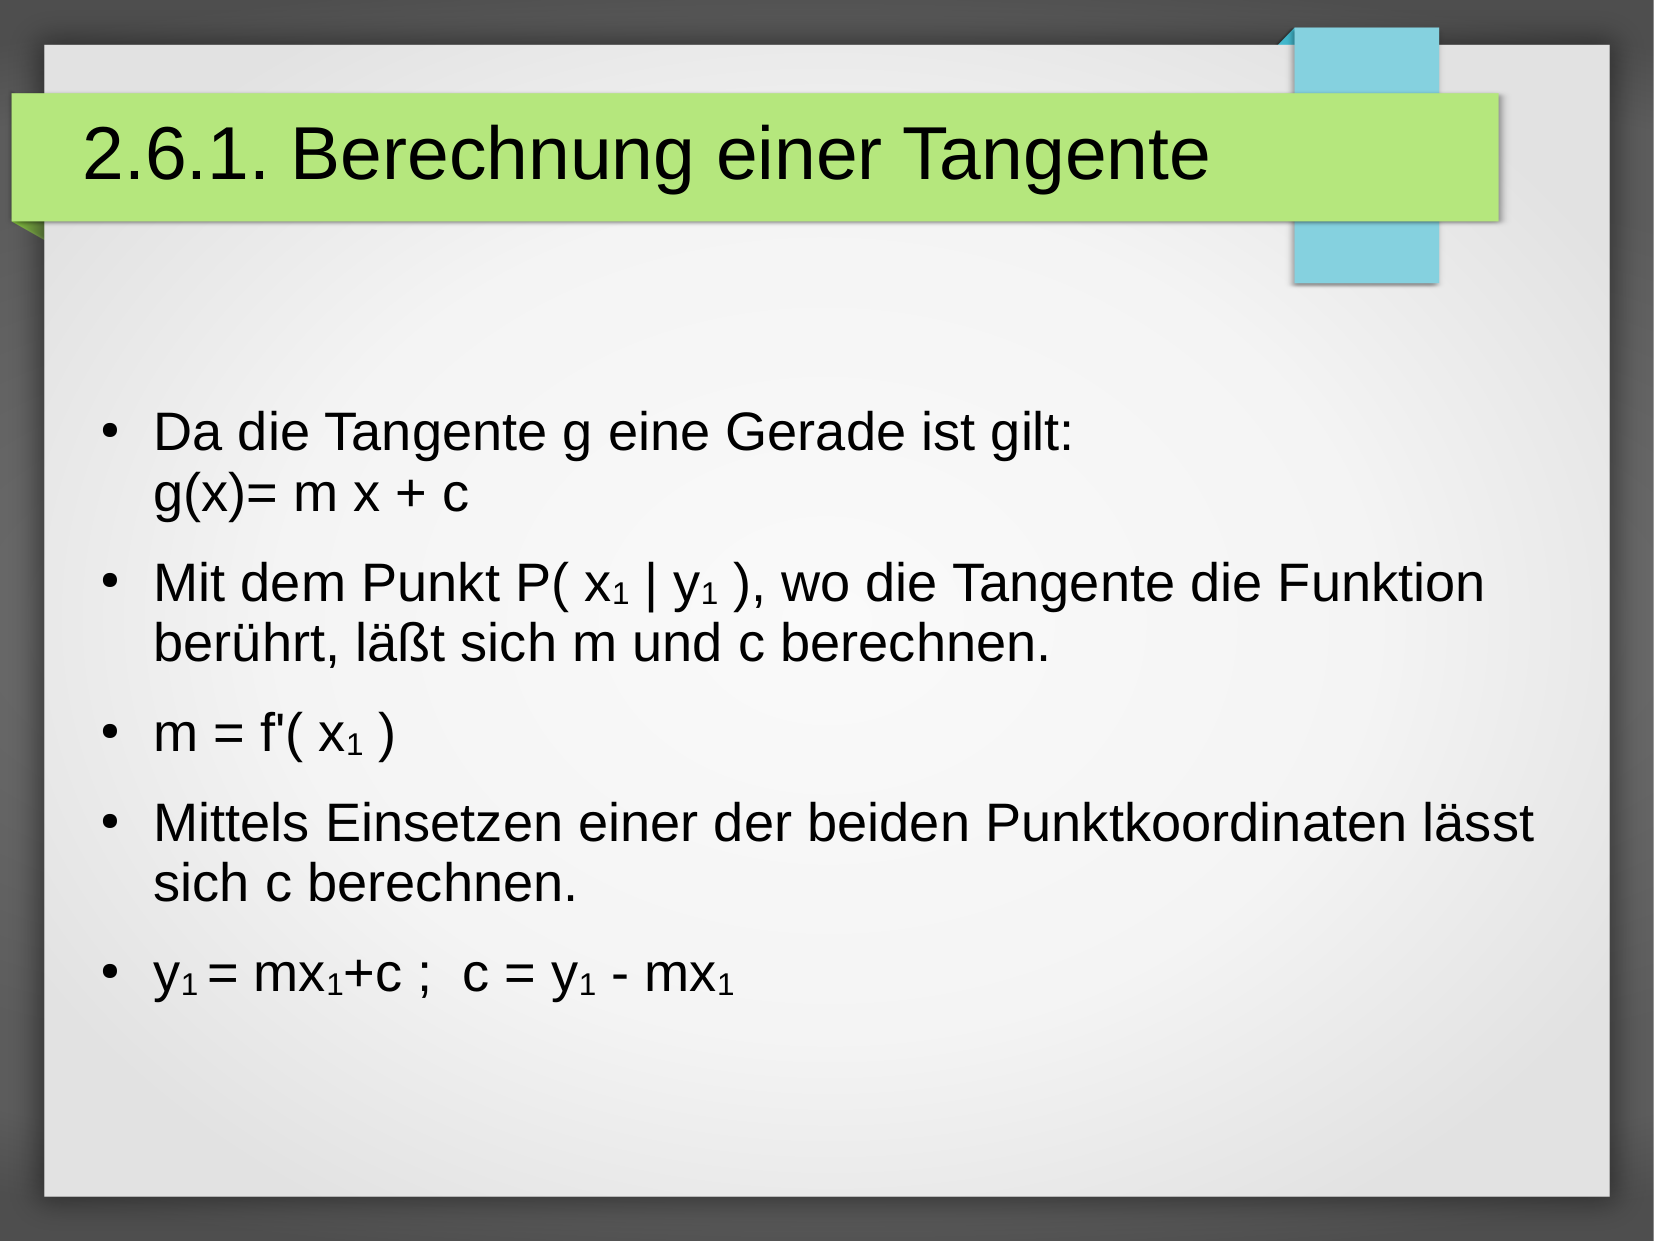

# 2.6.1. Berechnung einer Tangente
Da die Tangente g eine Gerade ist gilt:
g(x)= m x + c
Mit dem Punkt P( x1 | y1 ), wo die Tangente die Funktion berührt, läßt sich m und c berechnen.
m = f'( x1 )
Mittels Einsetzen einer der beiden Punktkoordinaten lässt sich c berechnen.
y1 = mx1+c ; c = y1 - mx1